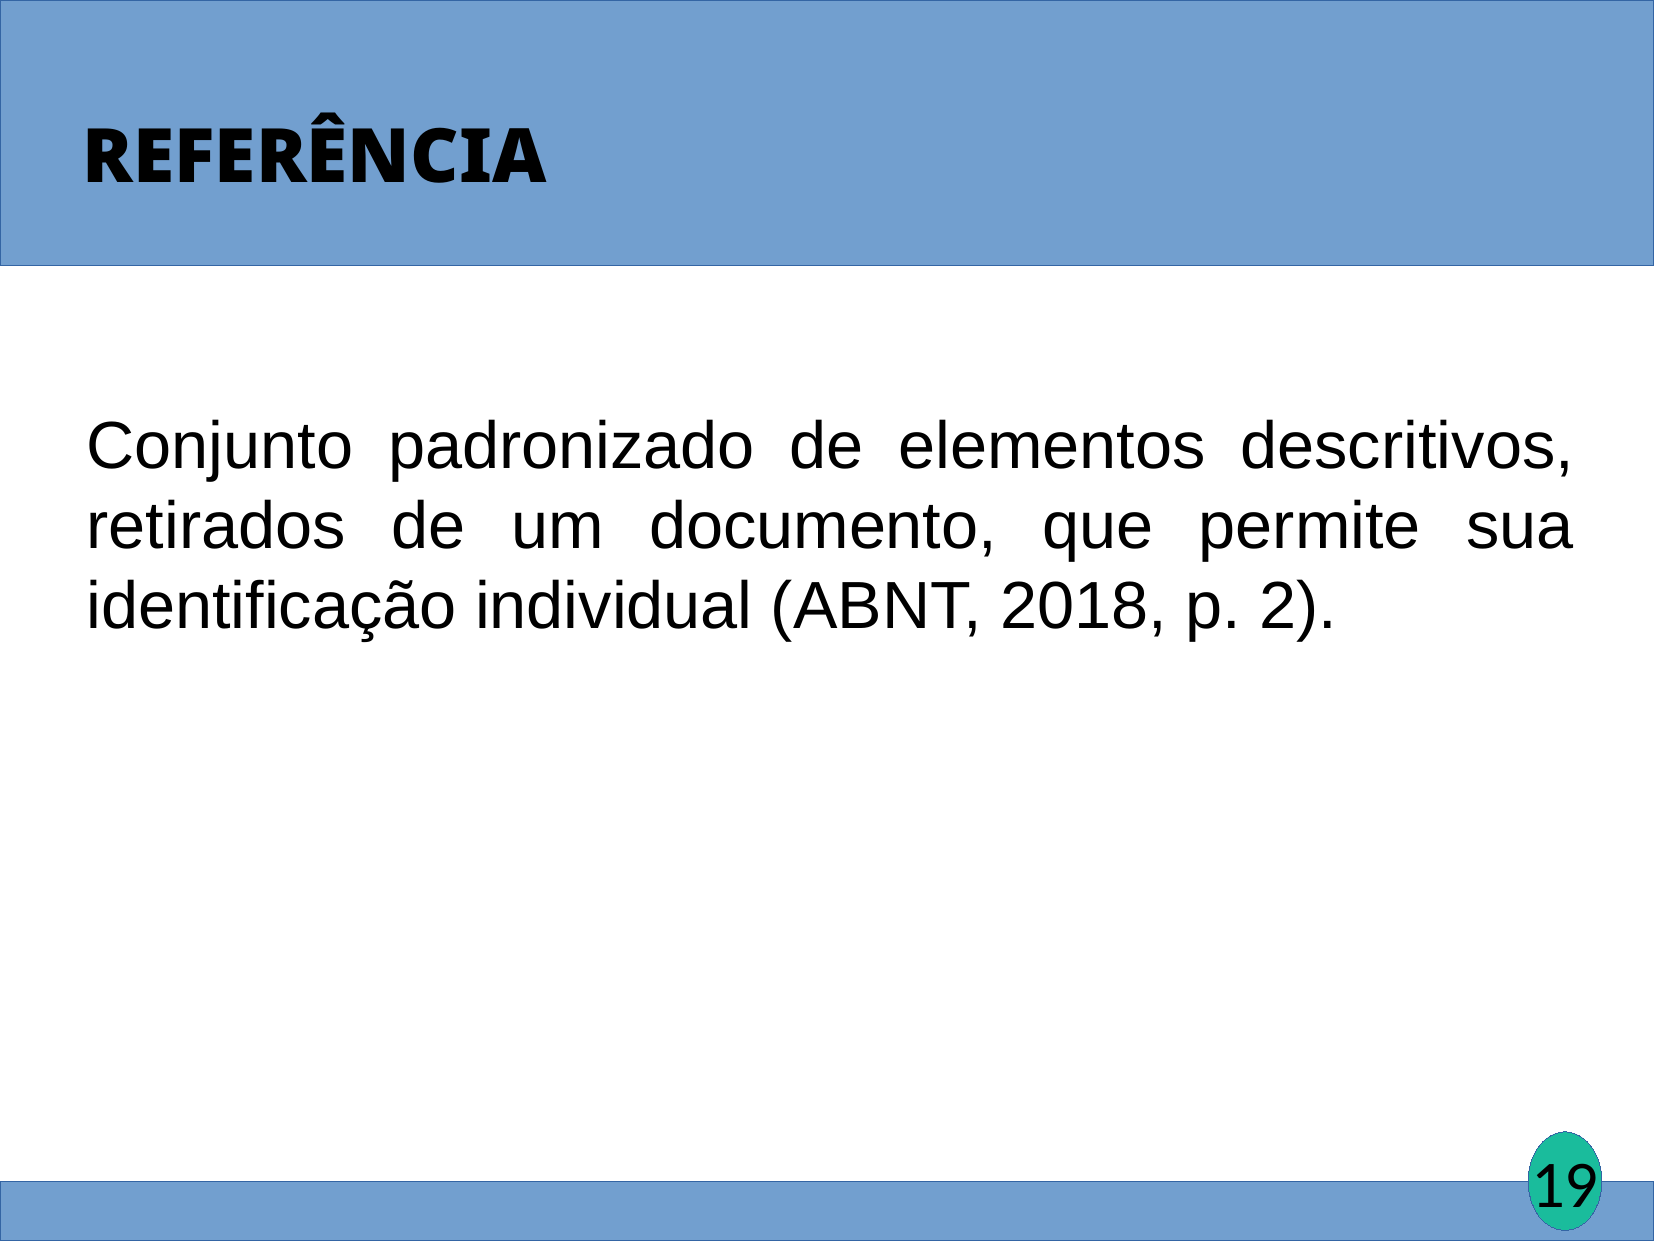

# REFERÊNCIA
Conjunto padronizado de elementos descritivos, retirados de um documento, que permite sua identificação individual (ABNT, 2018, p. 2).